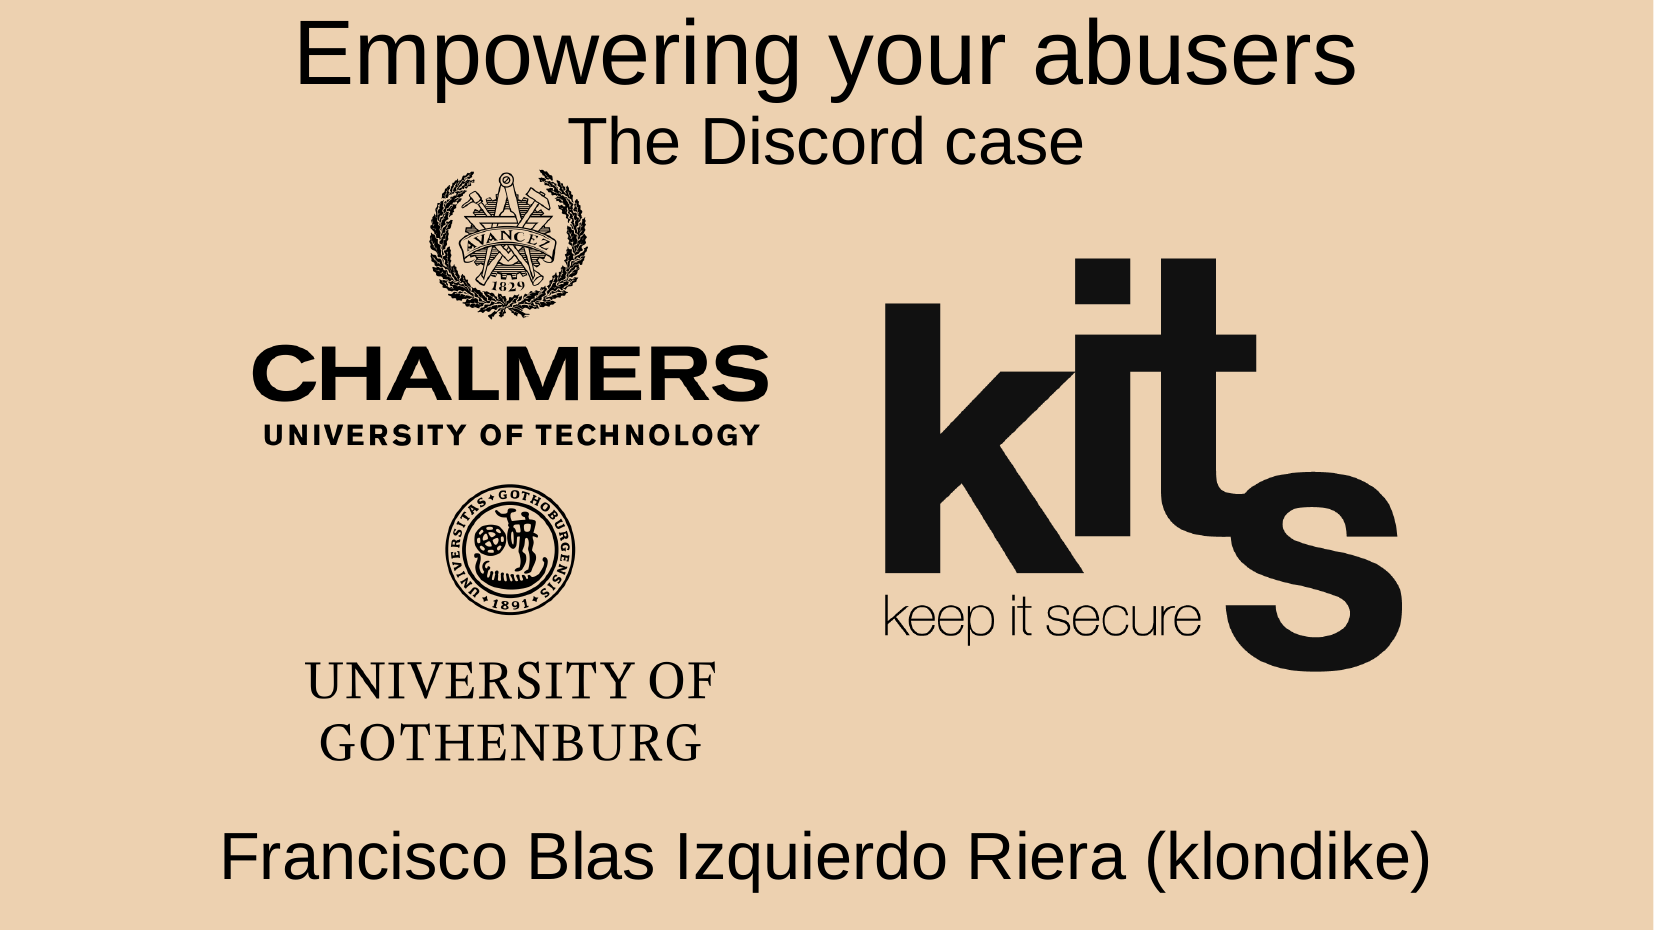

# Empowering your abusers The Discord case
Francisco Blas Izquierdo Riera (klondike)